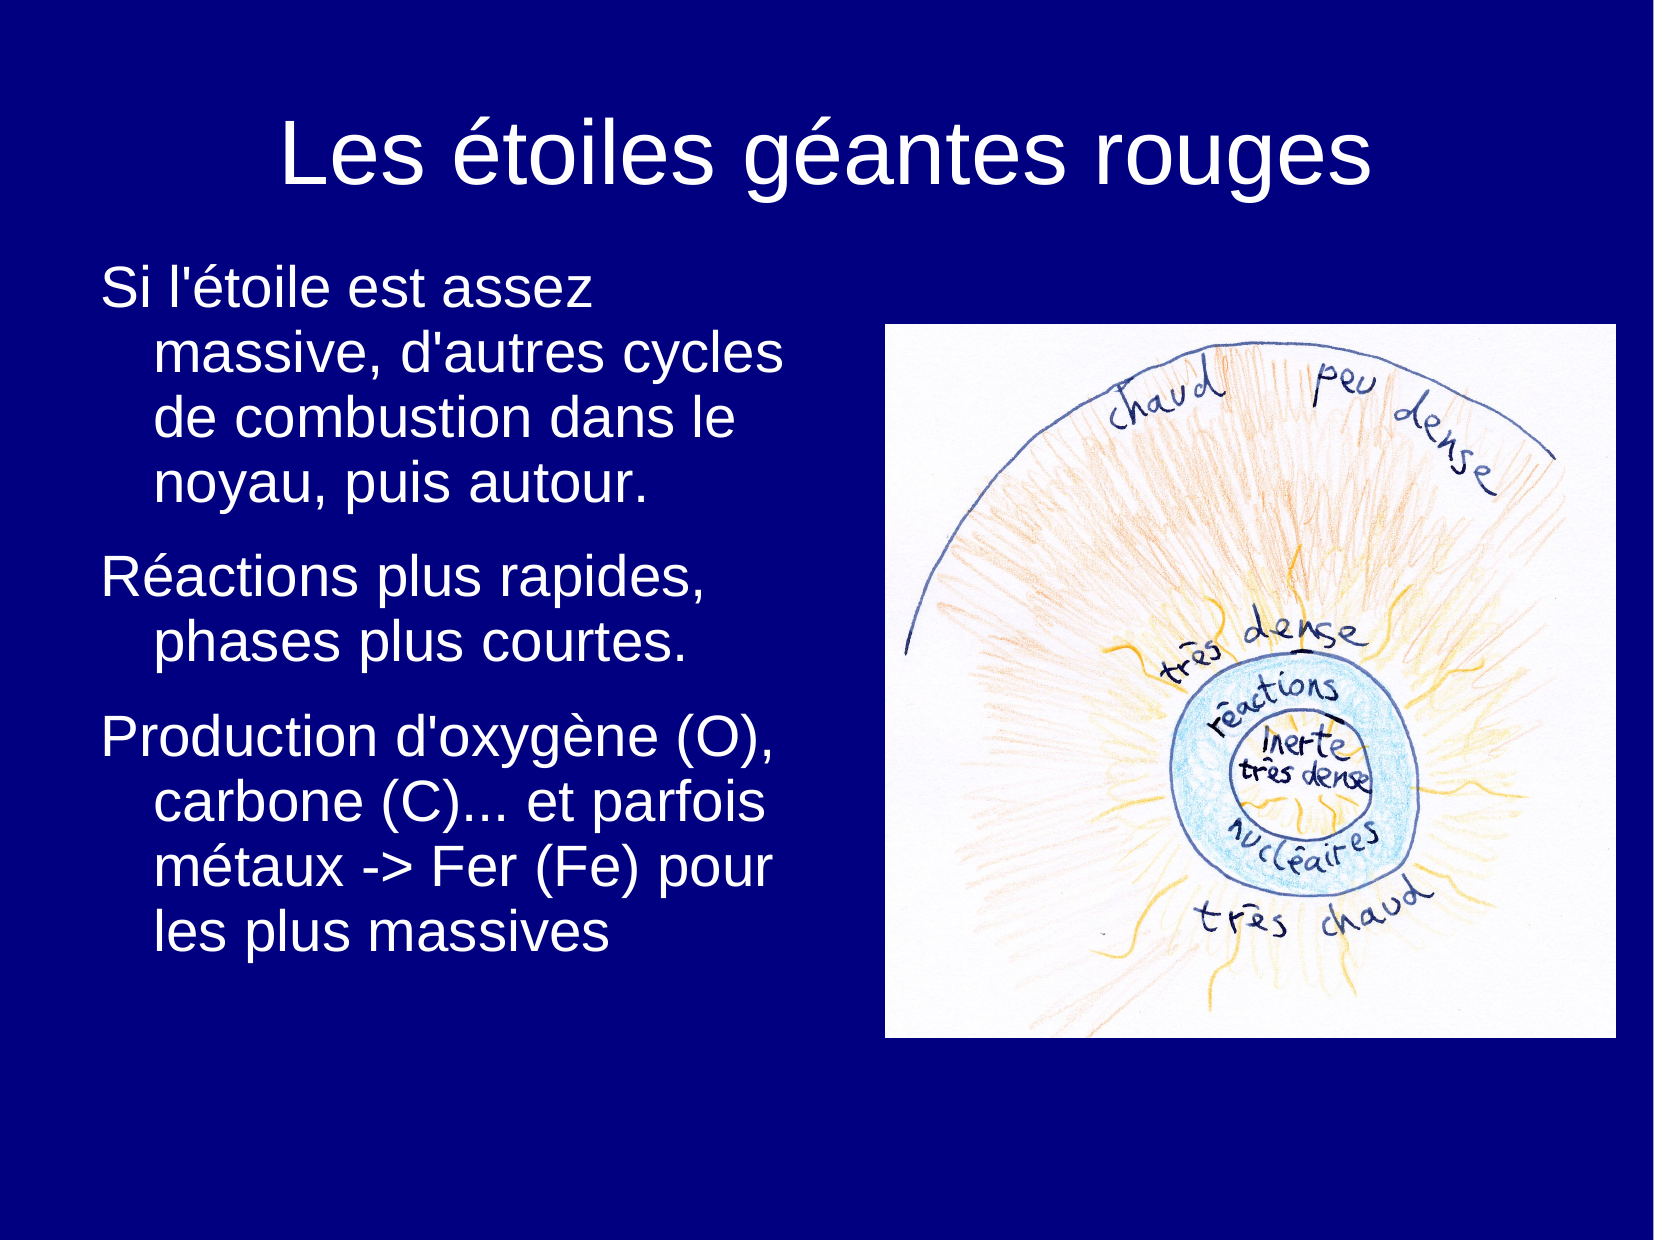

# Les étoiles géantes rouges
Si l'étoile est assez massive, d'autres cycles de combustion dans le noyau, puis autour.
Réactions plus rapides, phases plus courtes.
Production d'oxygène (O), carbone (C)... et parfois métaux -> Fer (Fe) pour les plus massives